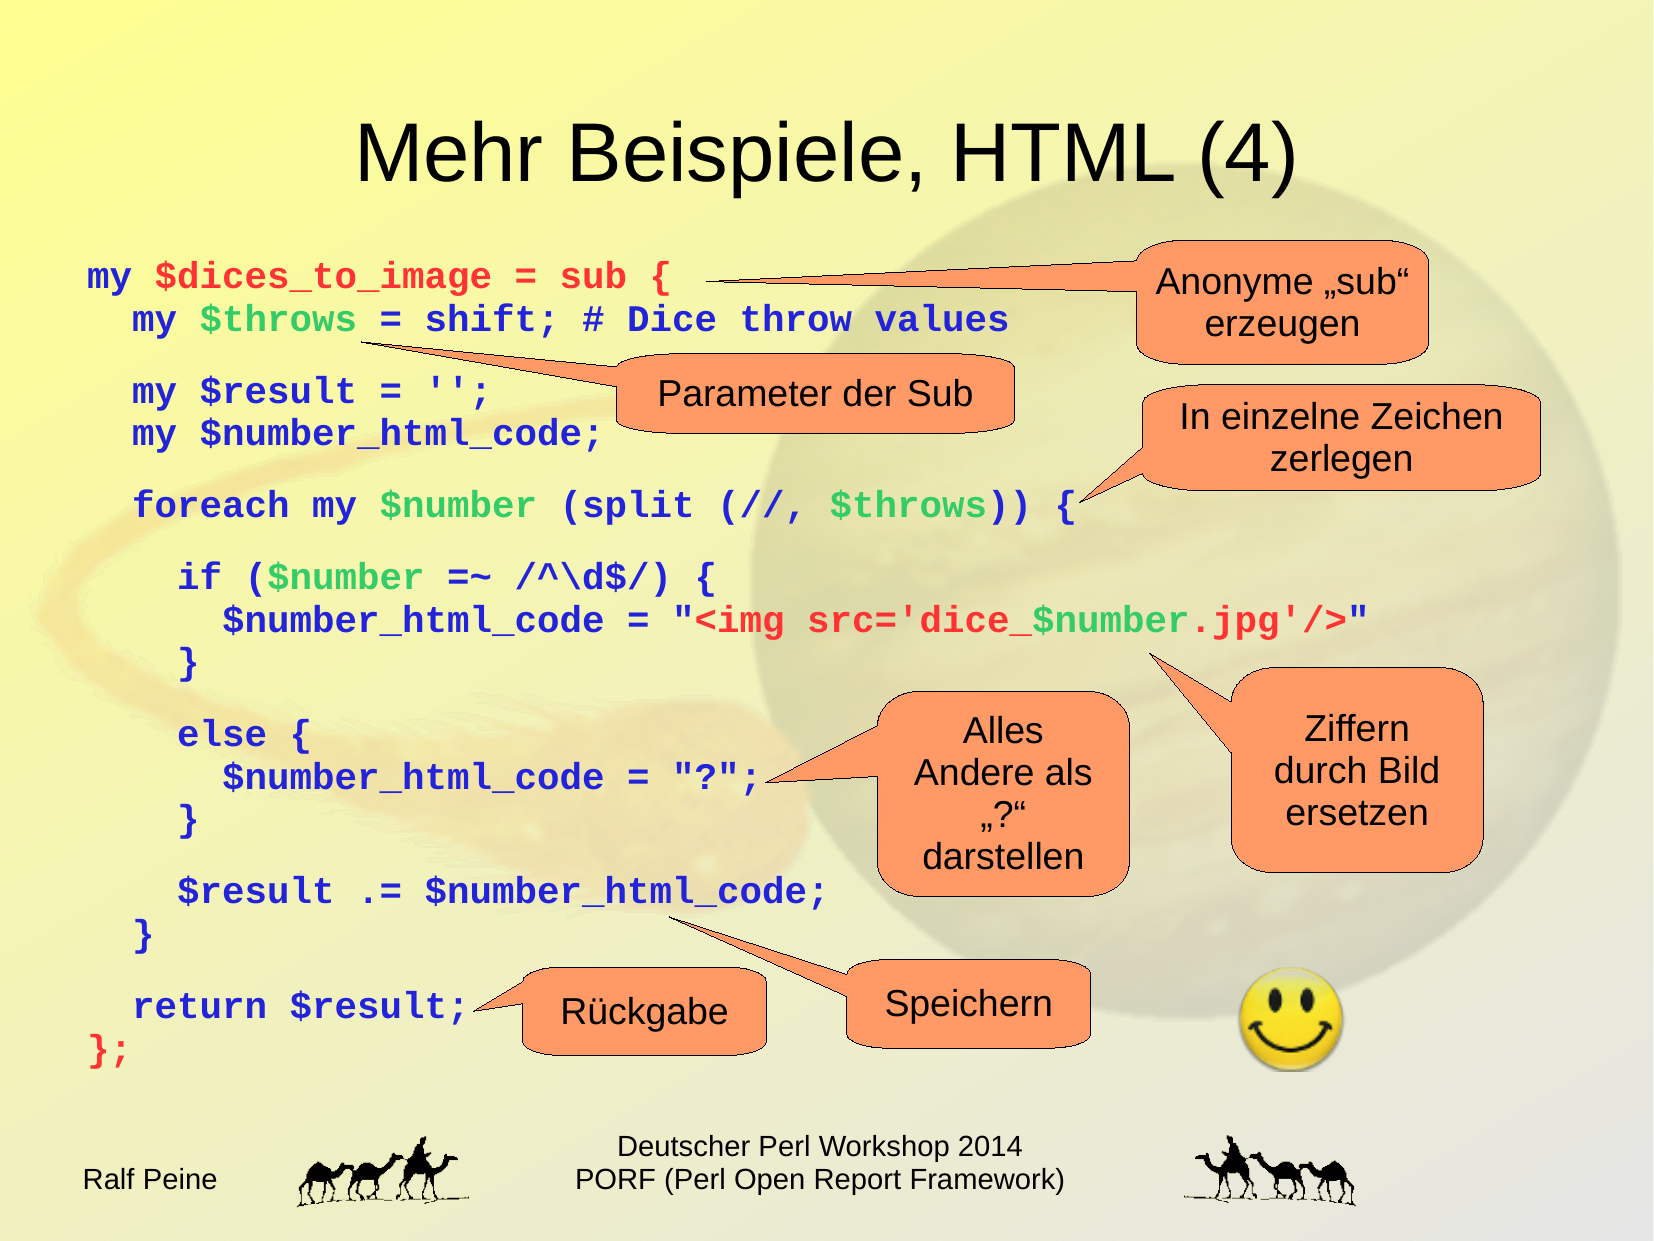

# Mehr Beispiele, HTML (4)
Anonyme „sub“
erzeugen
my $dices_to_image = sub {
 my $throws = shift; # Dice throw values
 my $result = '';
 my $number_html_code;
 foreach my $number (split (//, $throws)) {
 if ($number =~ /^\d$/) {
 $number_html_code = "<img src='dice_$number.jpg'/>"
 }
 else {
 $number_html_code = "?";
 }
 $result .= $number_html_code;
 }
 return $result;
};
Parameter der Sub
In einzelne Zeichen
zerlegen
Ziffern
durch Bild
ersetzen
Alles
Andere als
„?“
darstellen
Speichern
Rückgabe